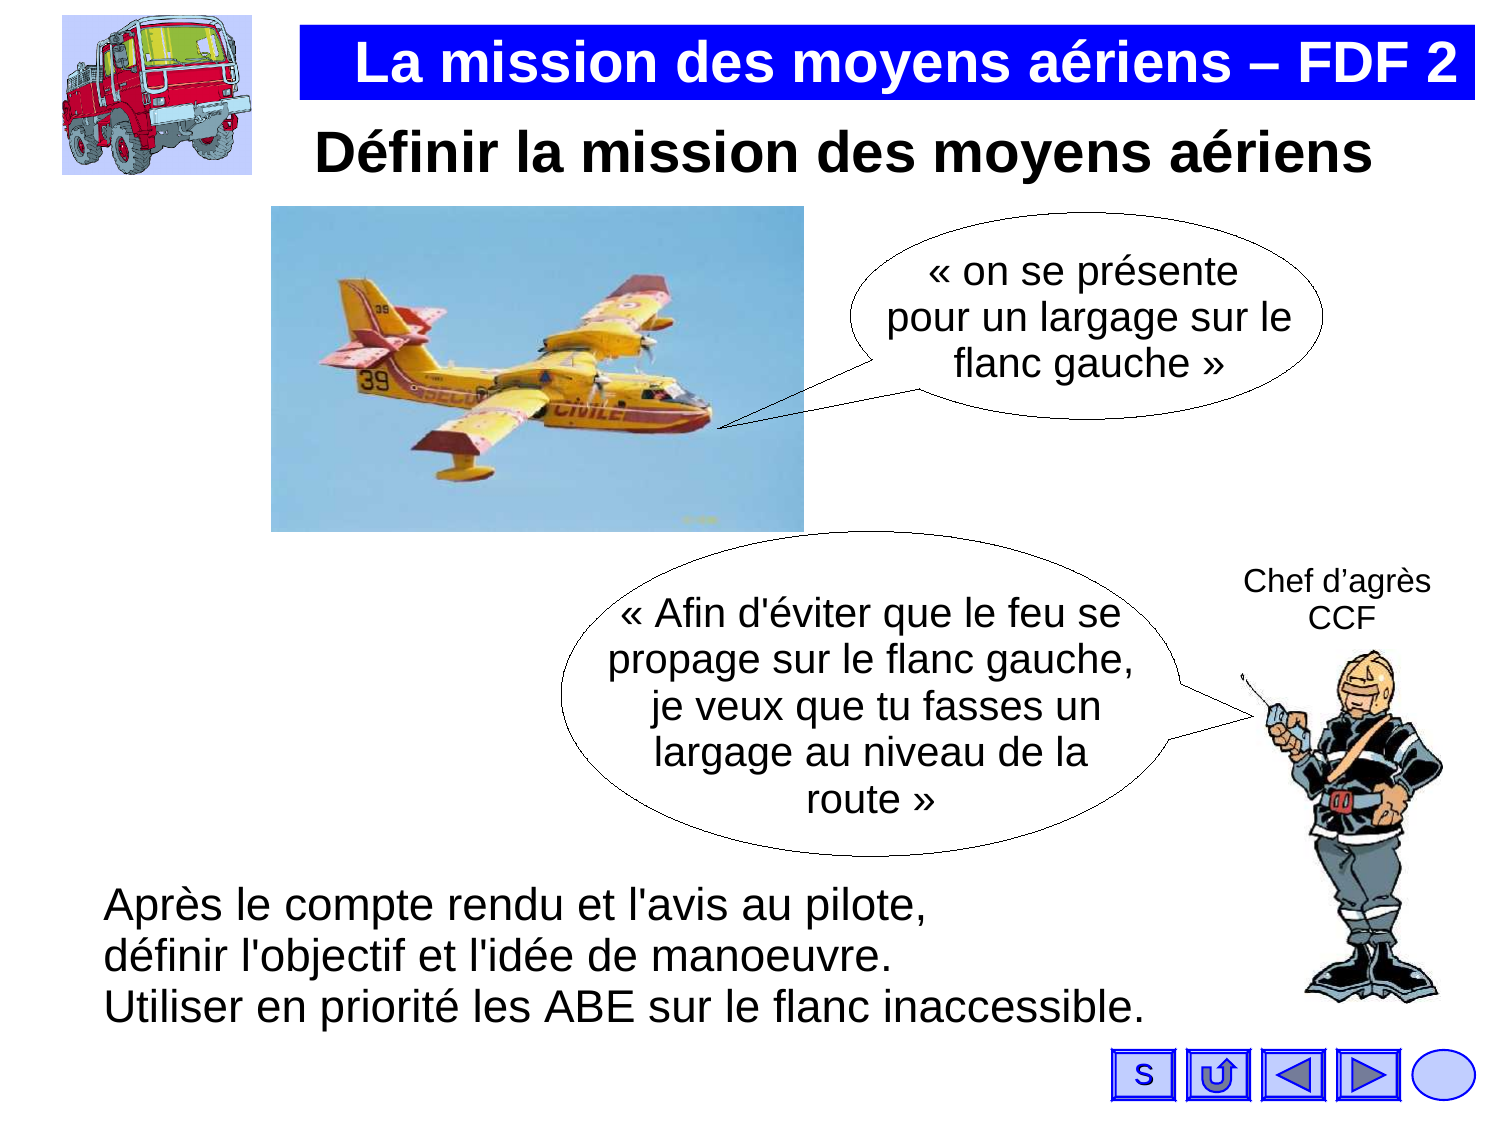

La mission des moyens aériens – FDF 2
Définir la mission des moyens aériens
« on se présente
pour un largage sur le flanc gauche »
Chef d’agrès
 CCF
« Afin d'éviter que le feu se propage sur le flanc gauche, je veux que tu fasses un largage au niveau de la route »
Après le compte rendu et l'avis au pilote,
définir l'objectif et l'idée de manoeuvre.
Utiliser en priorité les ABE sur le flanc inaccessible.